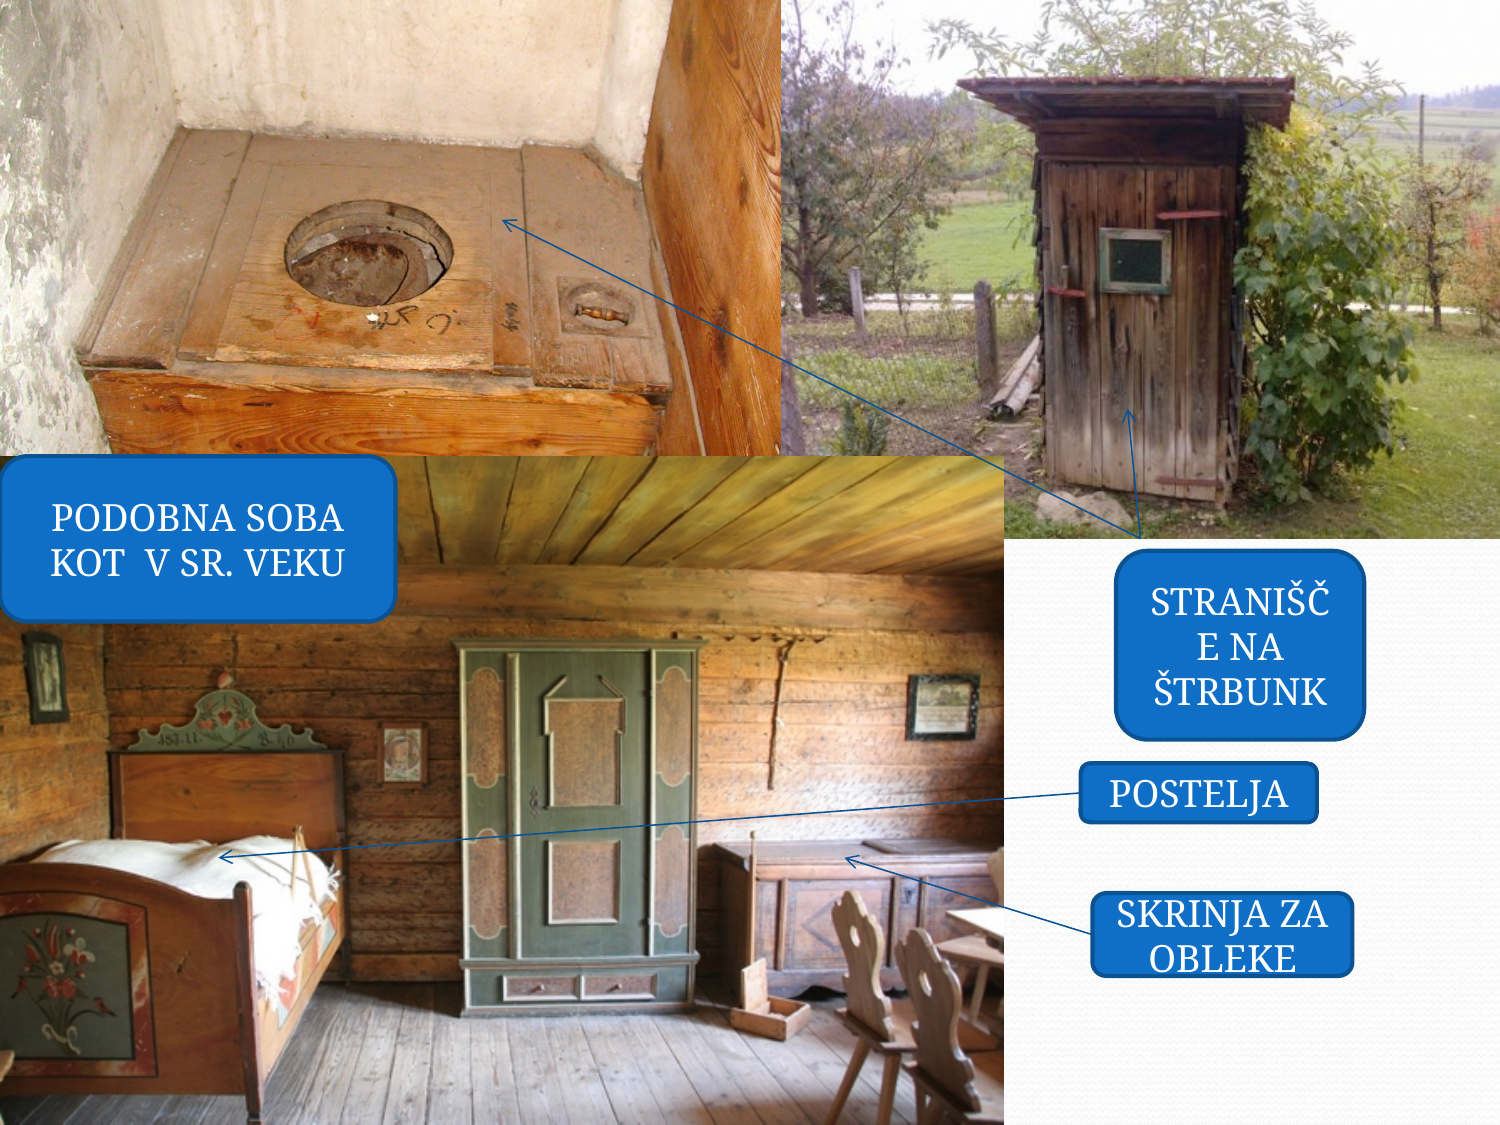

#
PODOBNA SOBA KOT V SR. VEKU
STRANIŠČE NA ŠTRBUNK
POSTELJA
SKRINJA ZA OBLEKE